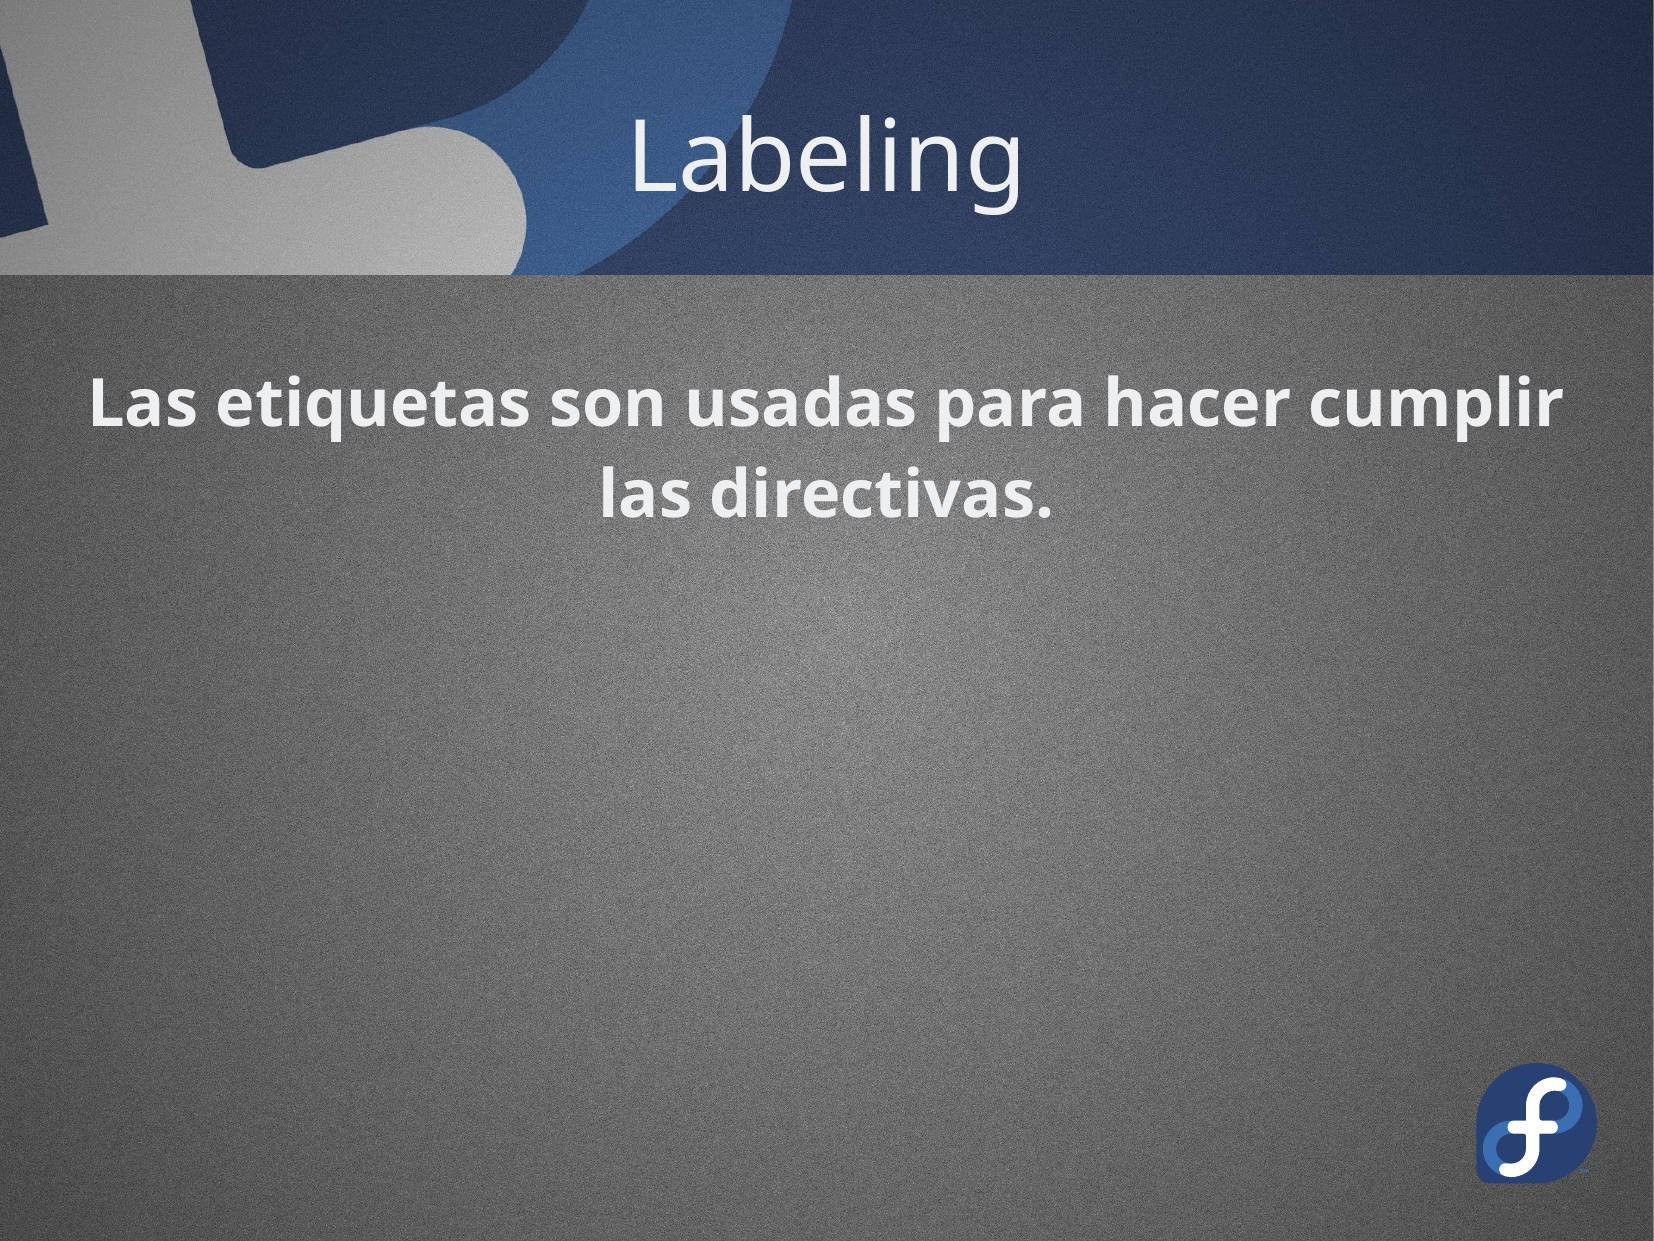

# Labeling
Las etiquetas son usadas para hacer cumplir las directivas.